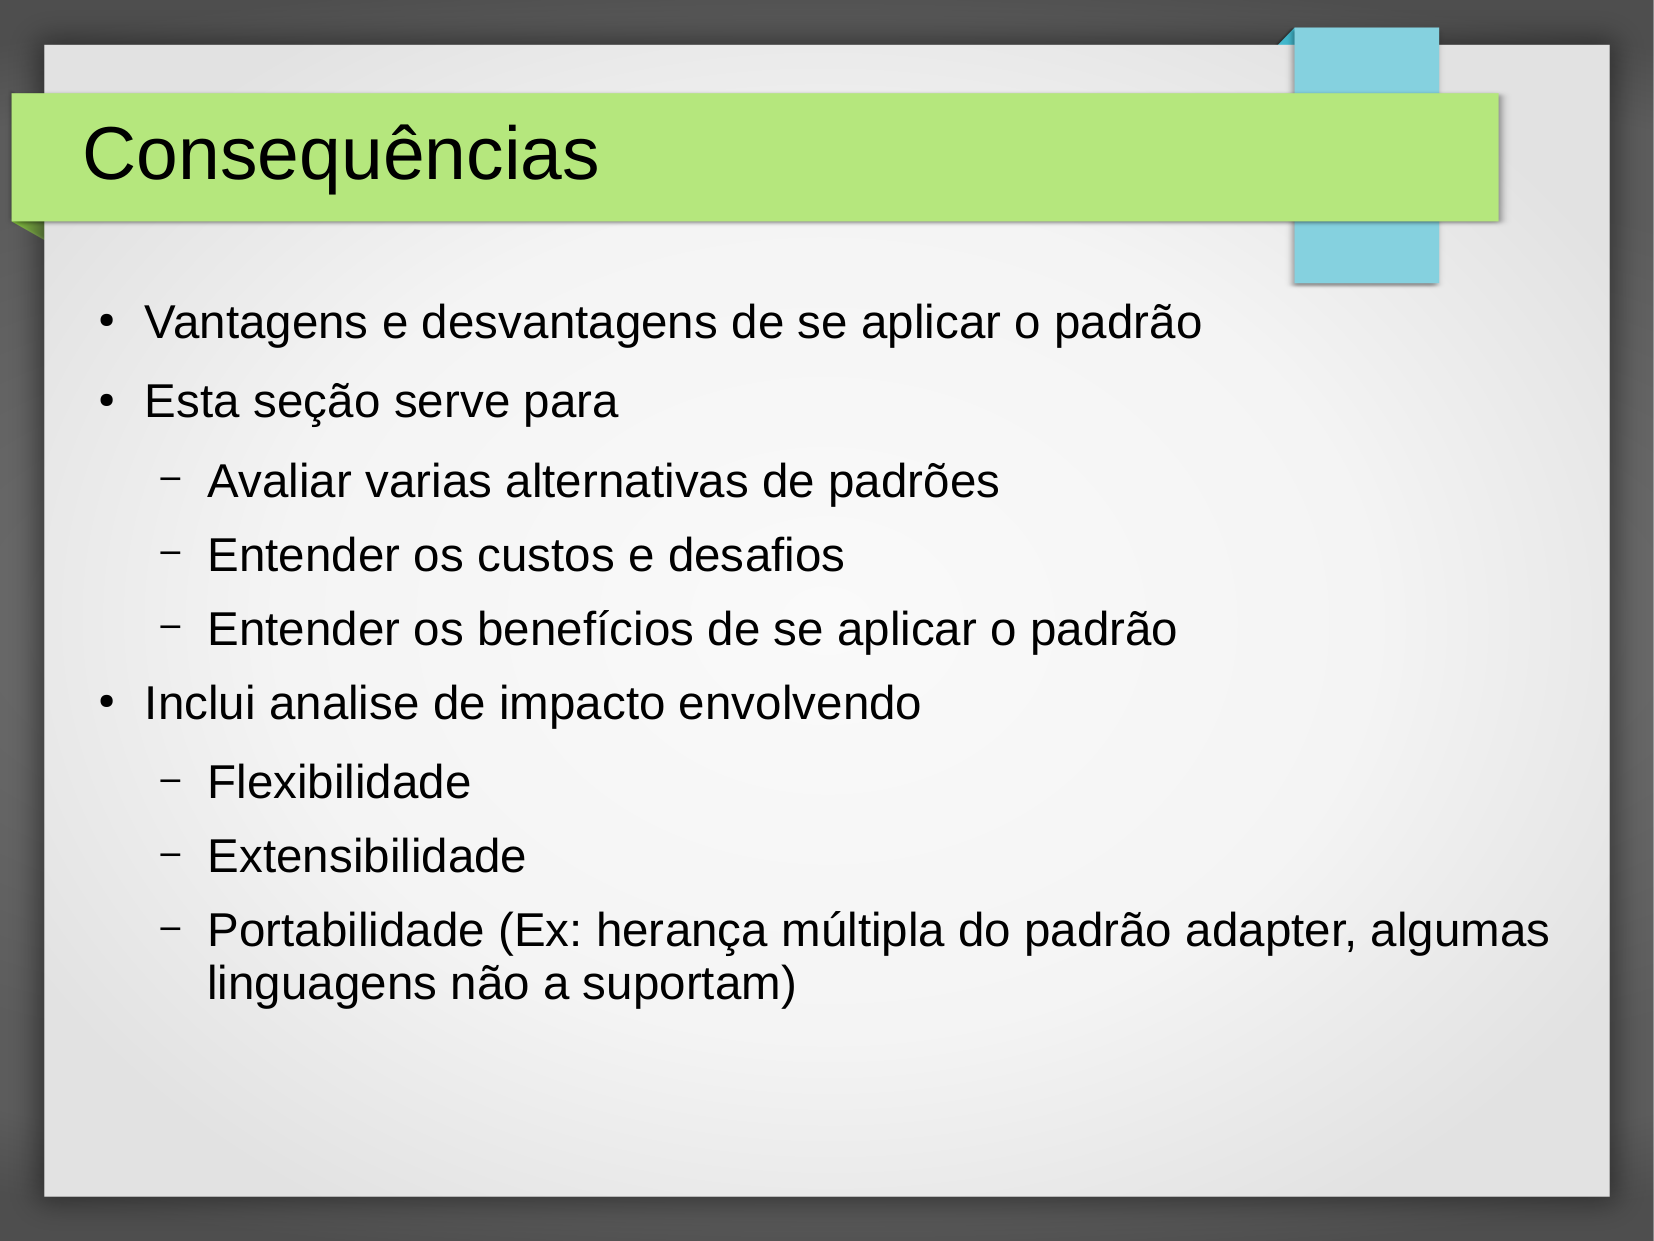

# Consequências
Vantagens e desvantagens de se aplicar o padrão
Esta seção serve para
Avaliar varias alternativas de padrões
Entender os custos e desafios
Entender os benefícios de se aplicar o padrão
Inclui analise de impacto envolvendo
Flexibilidade
Extensibilidade
Portabilidade (Ex: herança múltipla do padrão adapter, algumas linguagens não a suportam)